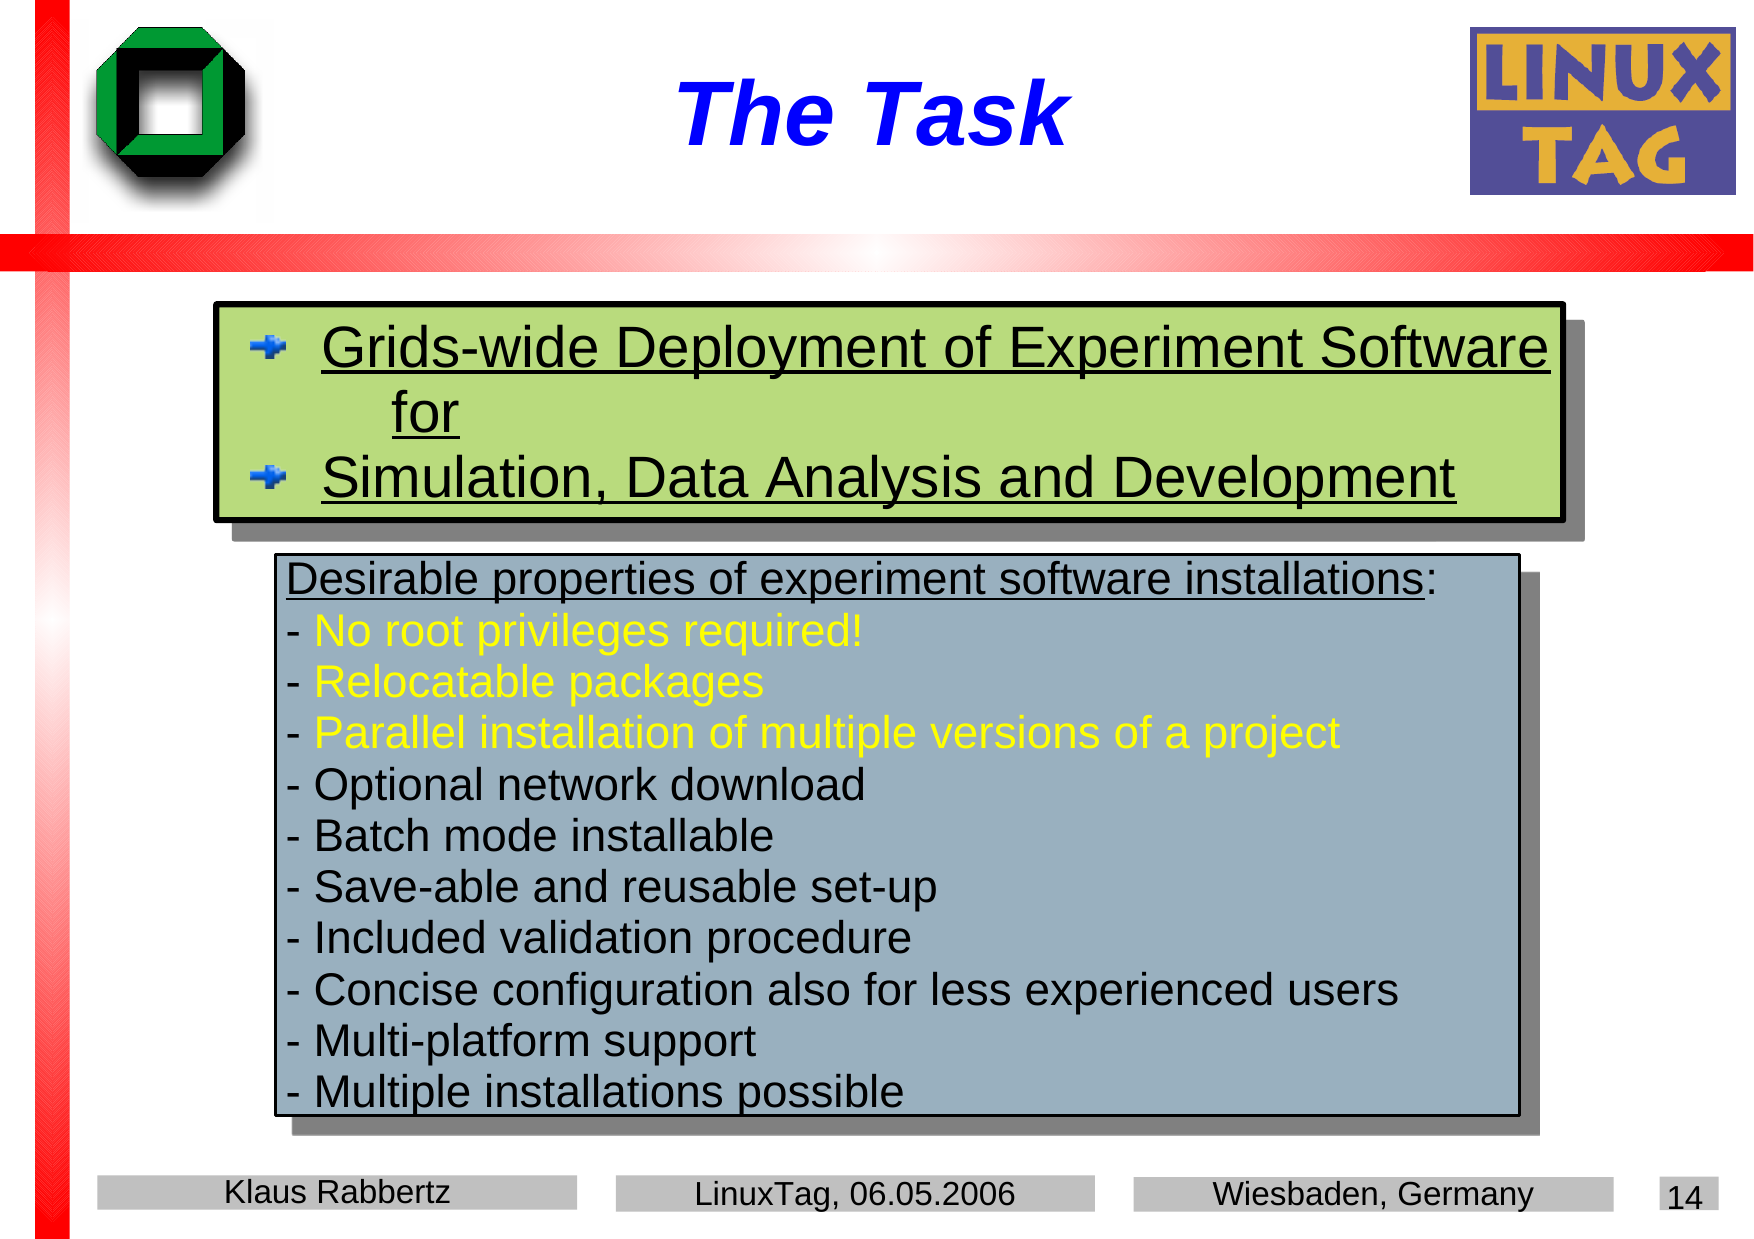

# The Task
Grids-wide Deployment of Experiment Software for
Simulation, Data Analysis and Development
Desirable properties of experiment software installations:
- No root privileges required!
- Relocatable packages
- Parallel installation of multiple versions of a project
- Optional network download
- Batch mode installable
- Save-able and reusable set-up
- Included validation procedure
- Concise configuration also for less experienced users
- Multi-platform support
- Multiple installations possible